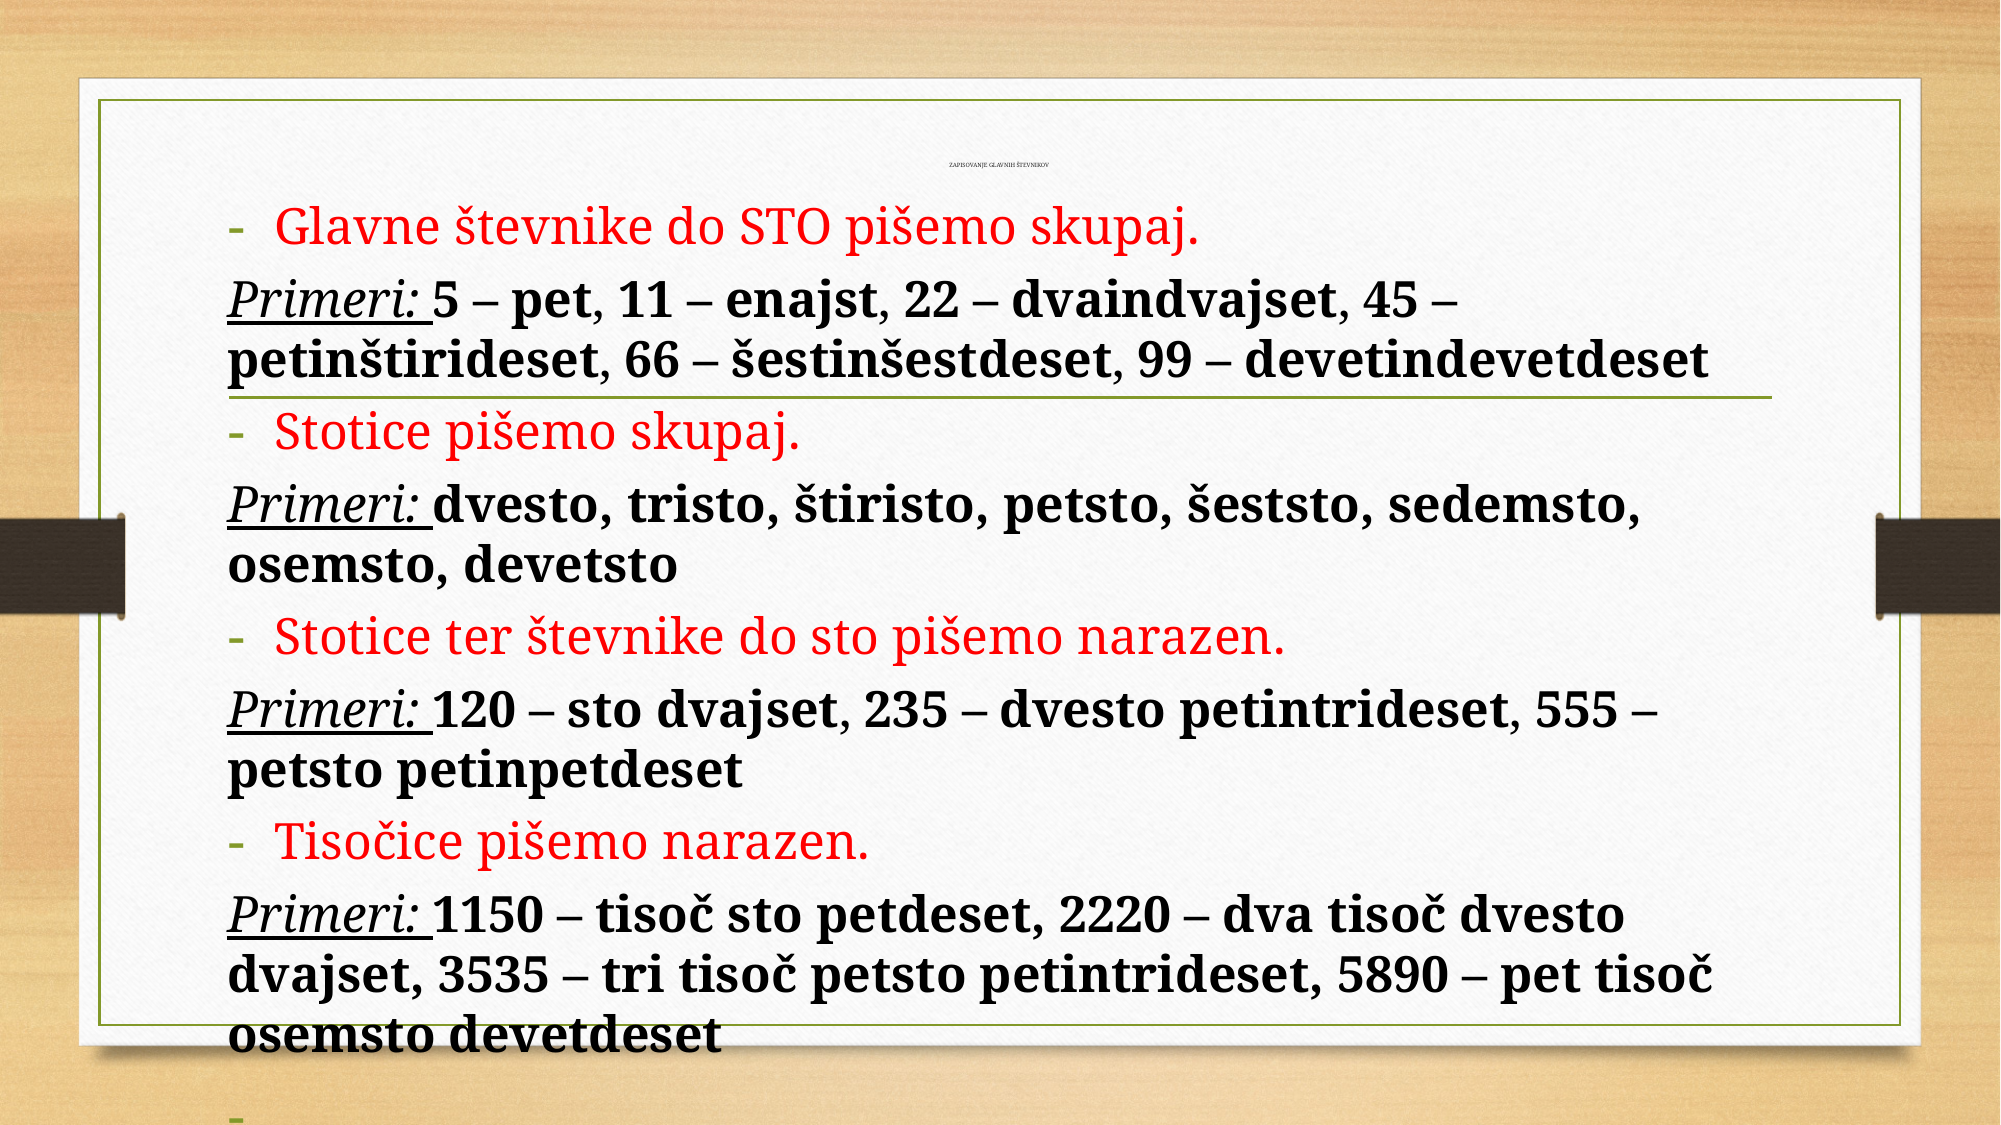

# ZAPISOVANJE GLAVNIH ŠTEVNIKOV
Glavne števnike do STO pišemo skupaj.
Primeri: 5 – pet, 11 – enajst, 22 – dvaindvajset, 45 – petinštirideset, 66 – šestinšestdeset, 99 – devetindevetdeset
Stotice pišemo skupaj.
Primeri: dvesto, tristo, štiristo, petsto, šeststo, sedemsto, osemsto, devetsto
Stotice ter števnike do sto pišemo narazen.
Primeri: 120 – sto dvajset, 235 – dvesto petintrideset, 555 – petsto petinpetdeset
Tisočice pišemo narazen.
Primeri: 1150 – tisoč sto petdeset, 2220 – dva tisoč dvesto dvajset, 3535 – tri tisoč petsto petintrideset, 5890 – pet tisoč osemsto devetdeset